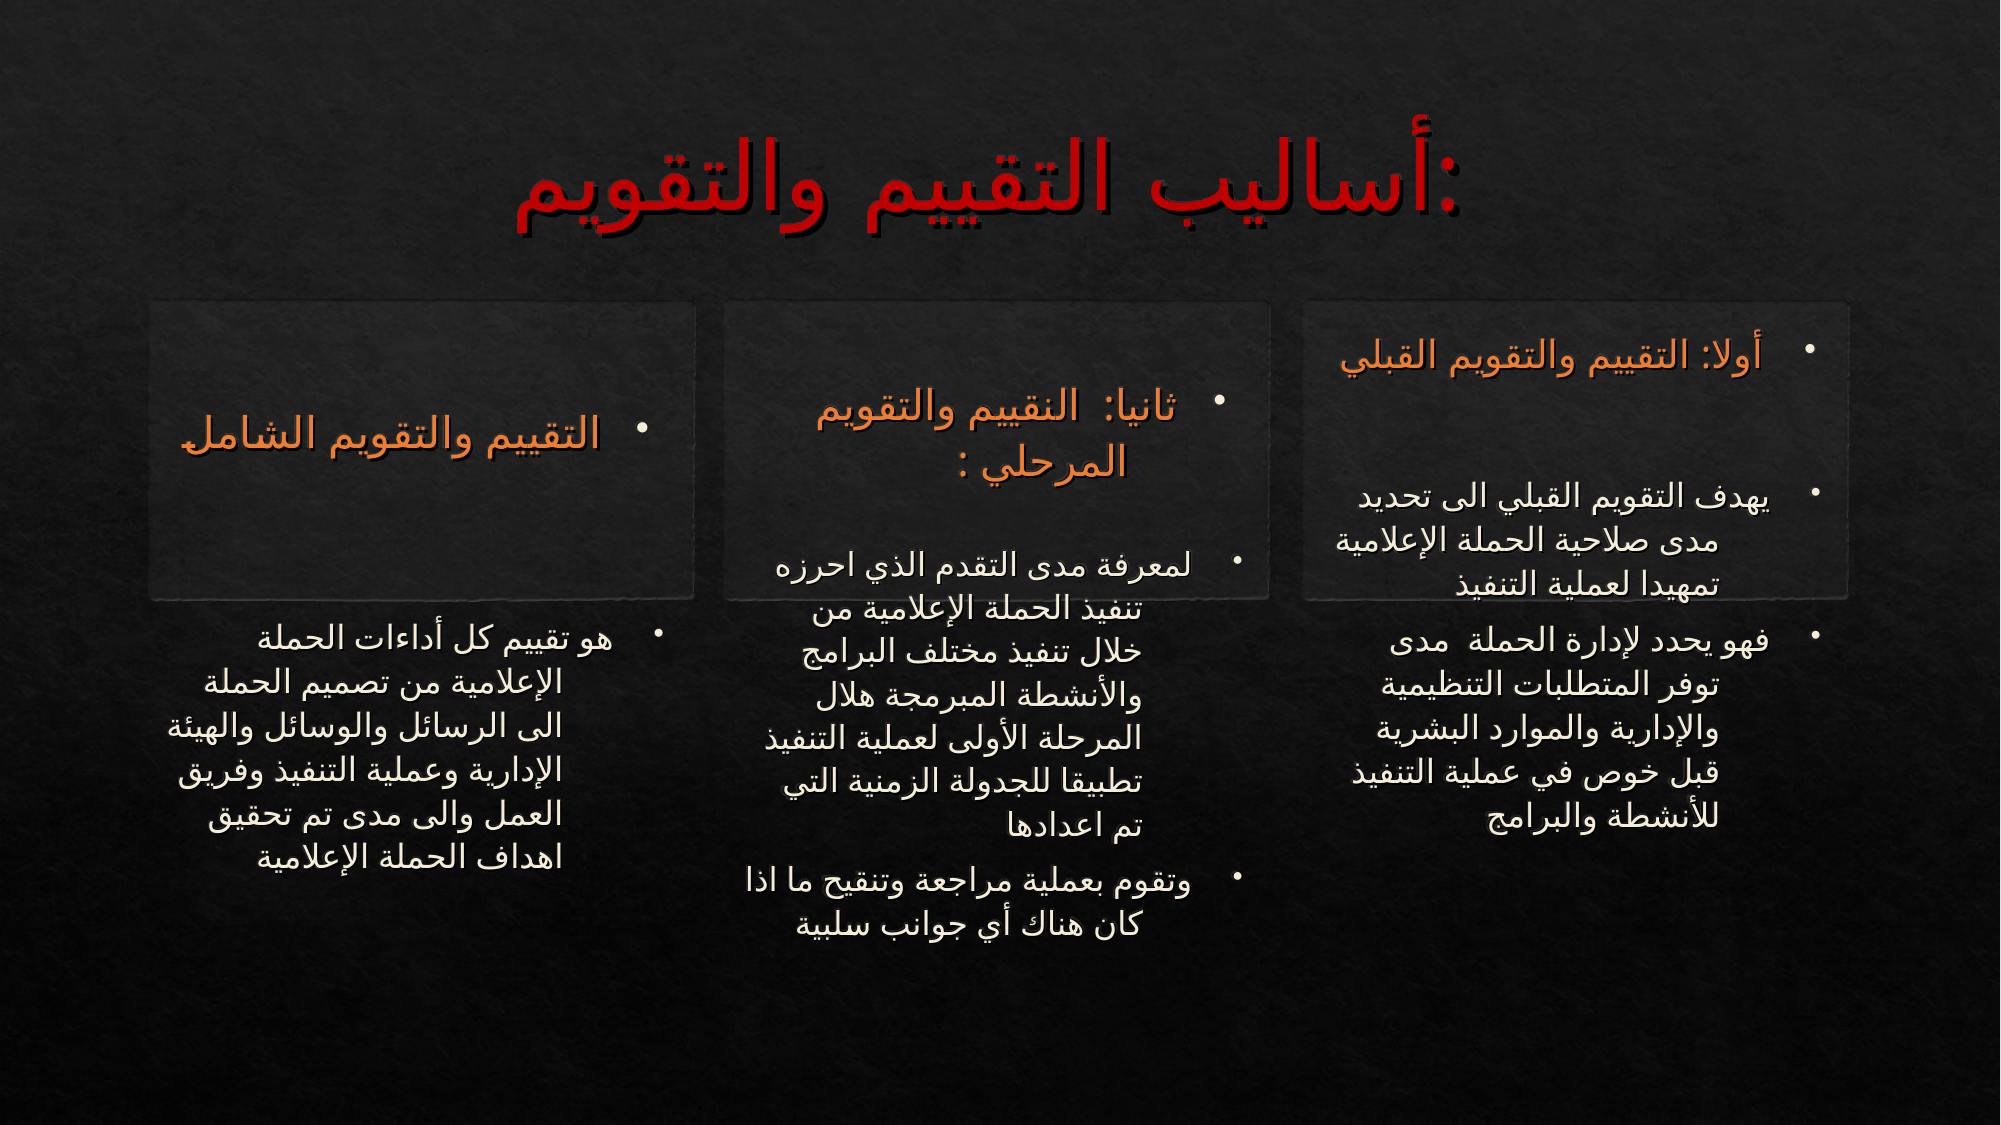

# أساليب التقييم والتقويم:
أولا: التقييم والتقويم القبلي
ثانيا: النقييم والتقويم المرحلي :
التقييم والتقويم الشامل
يهدف التقويم القبلي الى تحديد مدى صلاحية الحملة الإعلامية تمهيدا لعملية التنفيذ
فهو يحدد لإدارة الحملة مدى توفر المتطلبات التنظيمية والإدارية والموارد البشرية قبل خوص في عملية التنفيذ للأنشطة والبرامج
لمعرفة مدى التقدم الذي احرزه تنفيذ الحملة الإعلامية من خلال تنفيذ مختلف البرامج والأنشطة المبرمجة هلال المرحلة الأولى لعملية التنفيذ تطبيقا للجدولة الزمنية التي تم اعدادها
وتقوم بعملية مراجعة وتنقيح ما اذا كان هناك أي جوانب سلبية
هو تقييم كل أداءات الحملة الإعلامية من تصميم الحملة الى الرسائل والوسائل والهيئة الإدارية وعملية التنفيذ وفريق العمل والى مدى تم تحقيق اهداف الحملة الإعلامية